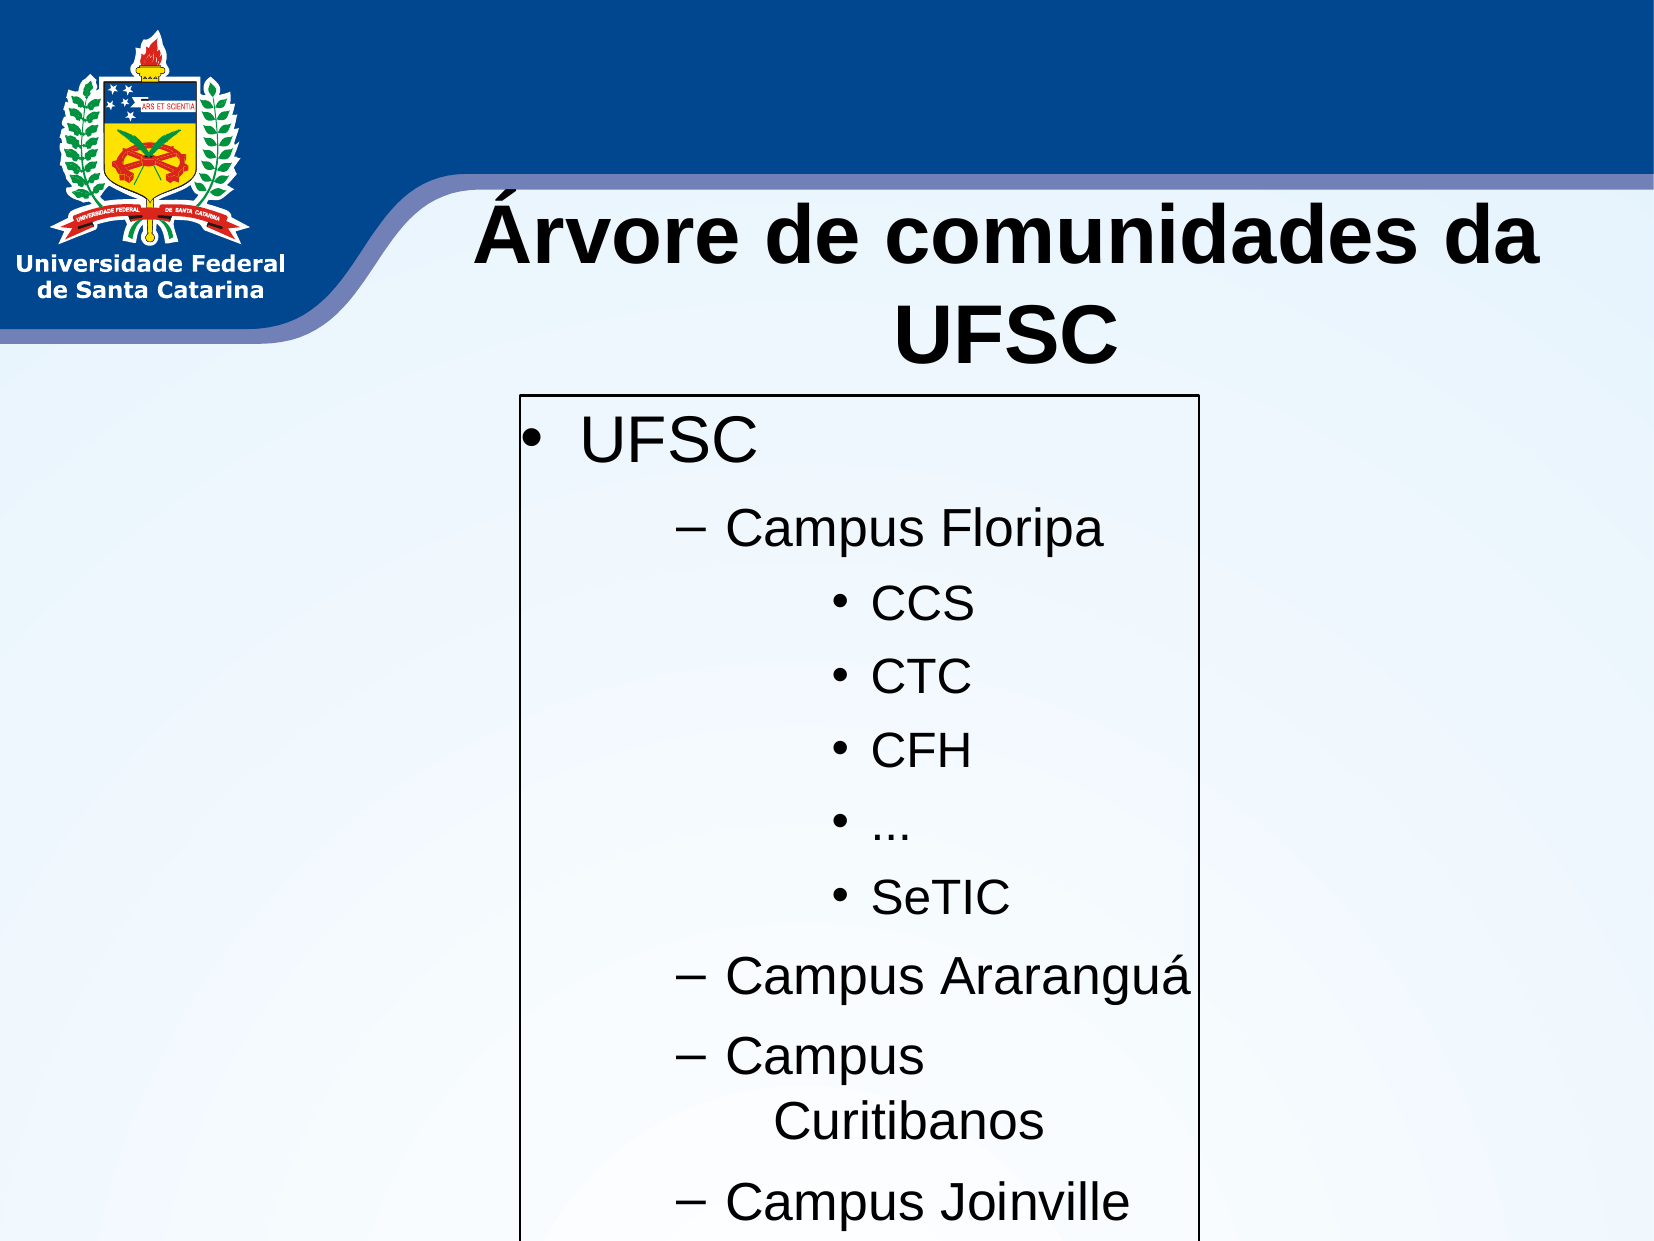

# Árvore de comunidades da UFSC
UFSC
Campus Floripa
CCS
CTC
CFH
...
SeTIC
Campus Araranguá
Campus Curitibanos
Campus Joinville